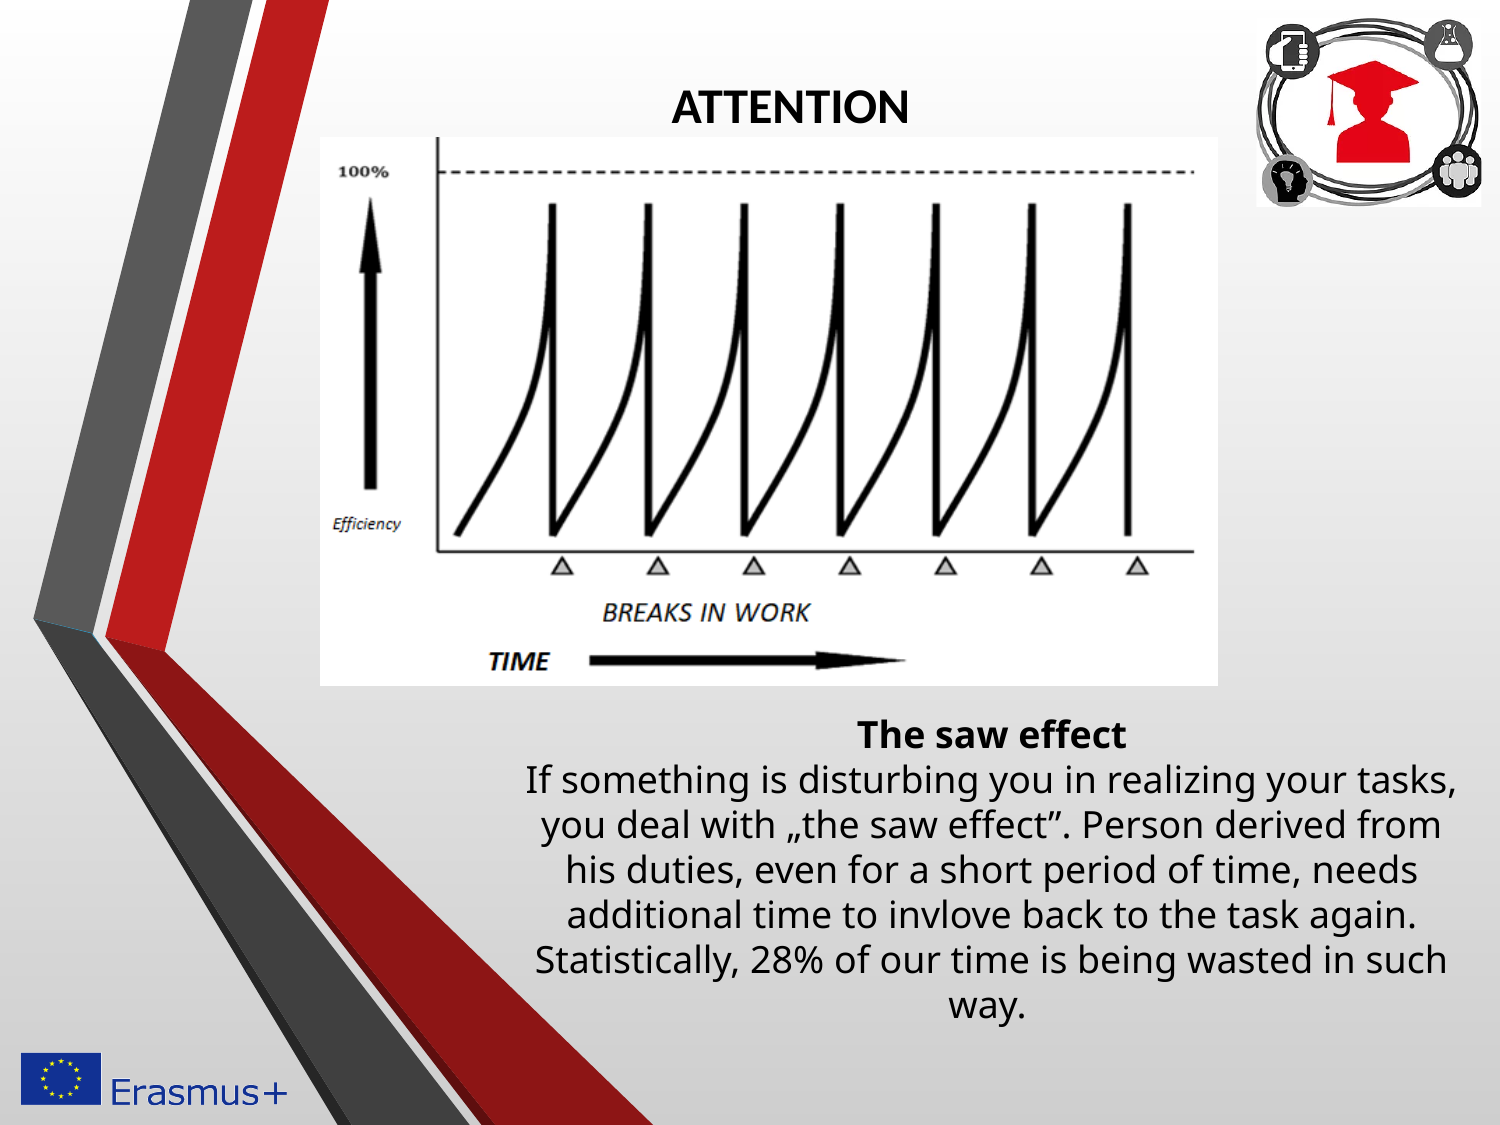

ATTENTION
The saw effect
If something is disturbing you in realizing your tasks, you deal with „the saw effect”. Person derived from his duties, even for a short period of time, needs additional time to invlove back to the task again. Statistically, 28% of our time is being wasted in such way.